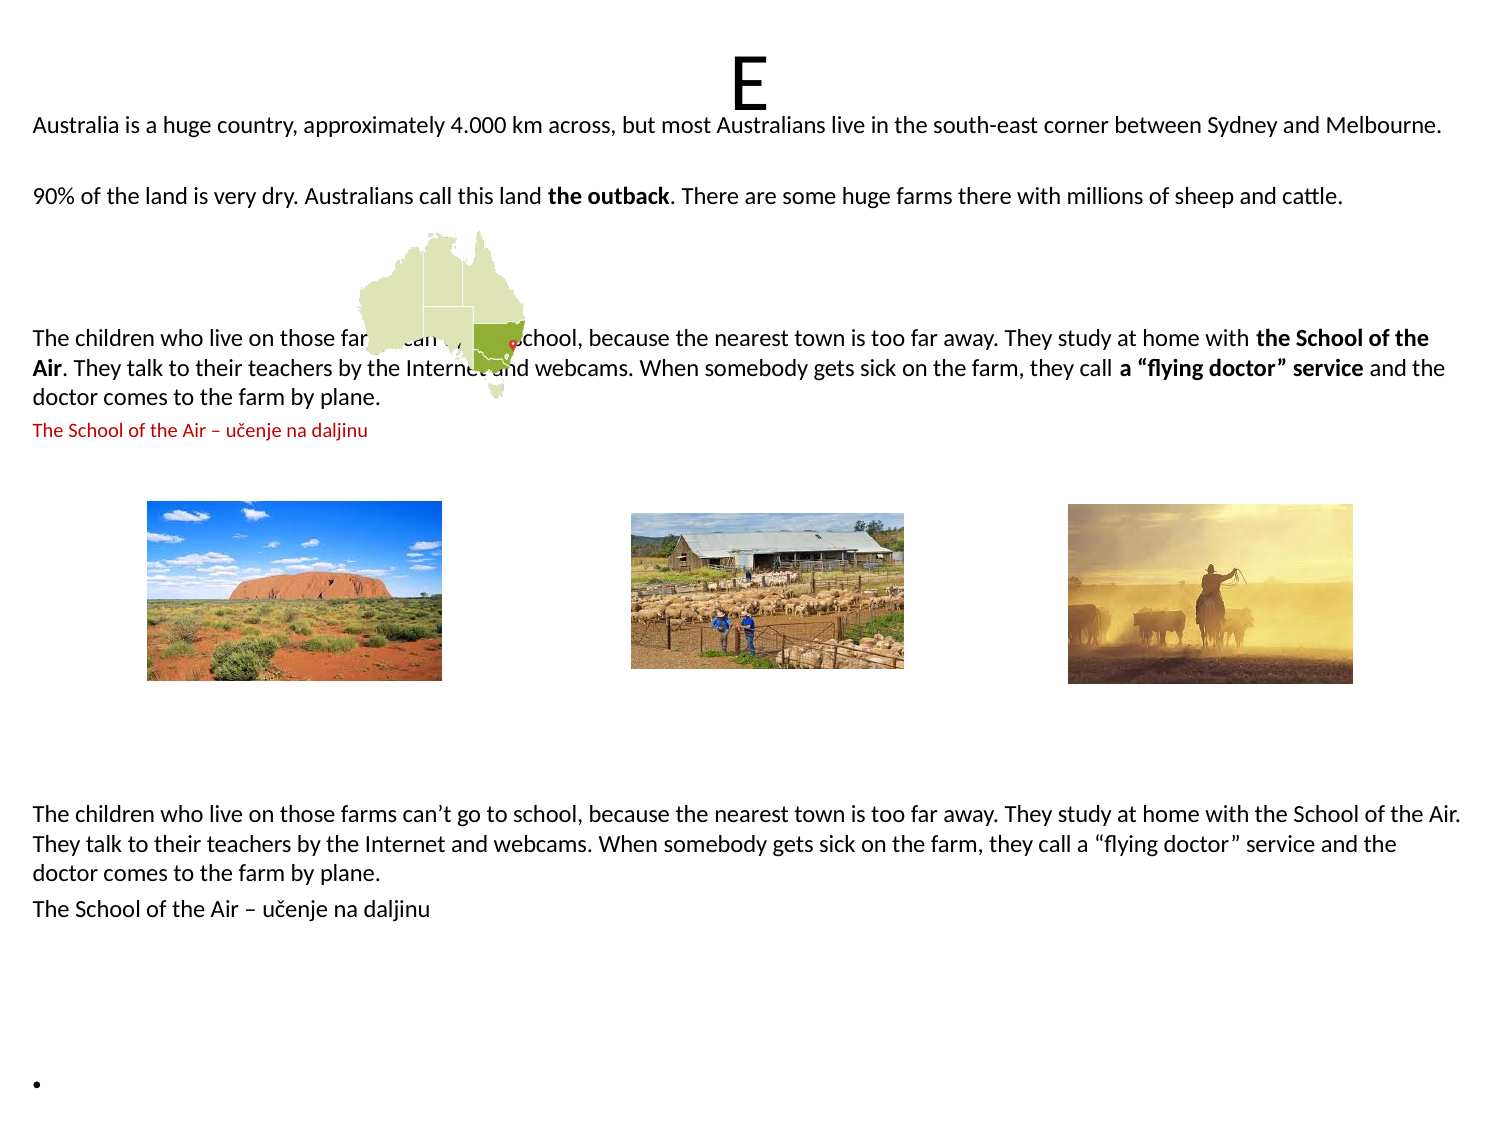

# E
Australia is a huge country, approximately 4.000 km across, but most Australians live in the south-east corner between Sydney and Melbourne.
90% of the land is very dry. Australians call this land the outback. There are some huge farms there with millions of sheep and cattle.
The children who live on those farms can’t go to school, because the nearest town is too far away. They study at home with the School of the Air. They talk to their teachers by the Internet and webcams. When somebody gets sick on the farm, they call a “flying doctor” service and the doctor comes to the farm by plane.
The School of the Air – učenje na daljinu
The children who live on those farms can’t go to school, because the nearest town is too far away. They study at home with the School of the Air. They talk to their teachers by the Internet and webcams. When somebody gets sick on the farm, they call a “flying doctor” service and the doctor comes to the farm by plane.
The School of the Air – učenje na daljinu